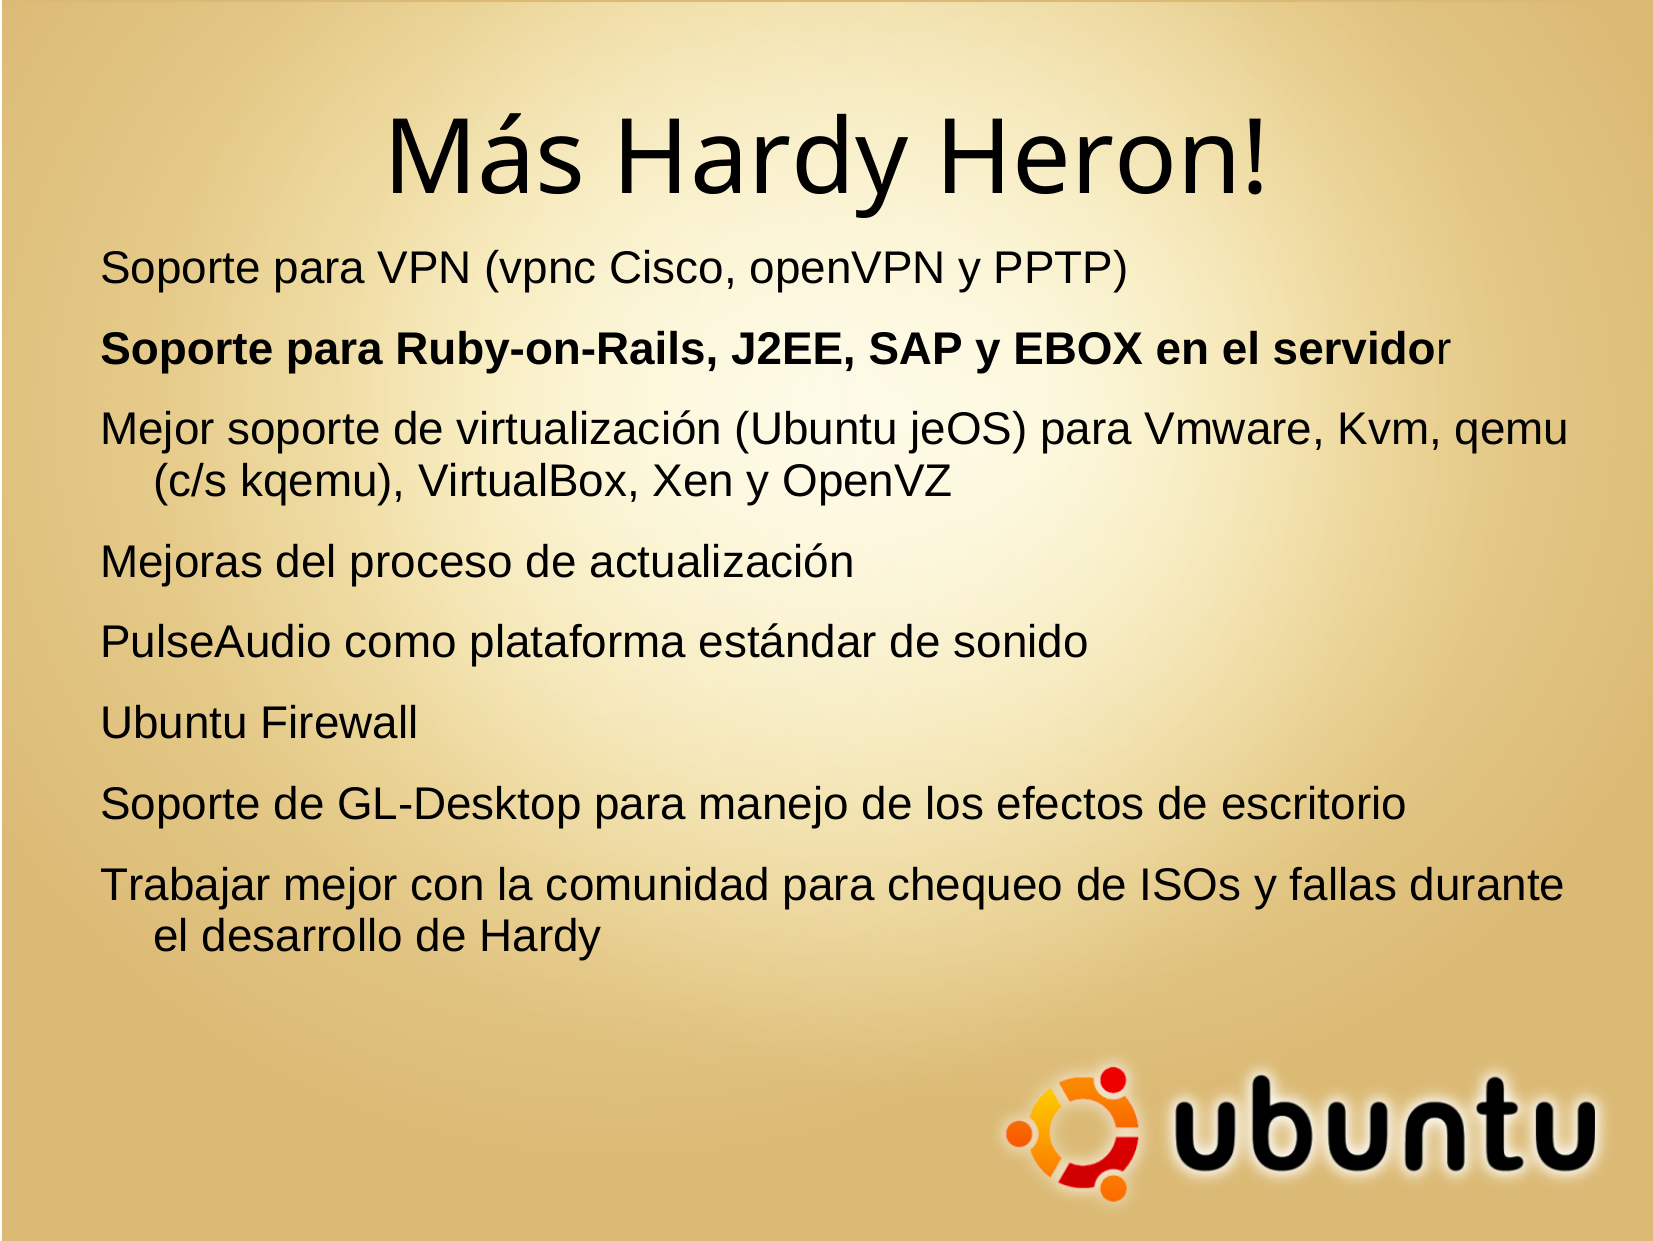

# Más Hardy Heron!
Soporte para VPN (vpnc Cisco, openVPN y PPTP)
Soporte para Ruby-on-Rails, J2EE, SAP y EBOX en el servidor
Mejor soporte de virtualización (Ubuntu jeOS) para Vmware, Kvm, qemu (c/s kqemu), VirtualBox, Xen y OpenVZ
Mejoras del proceso de actualización
PulseAudio como plataforma estándar de sonido
Ubuntu Firewall
Soporte de GL-Desktop para manejo de los efectos de escritorio
Trabajar mejor con la comunidad para chequeo de ISOs y fallas durante el desarrollo de Hardy